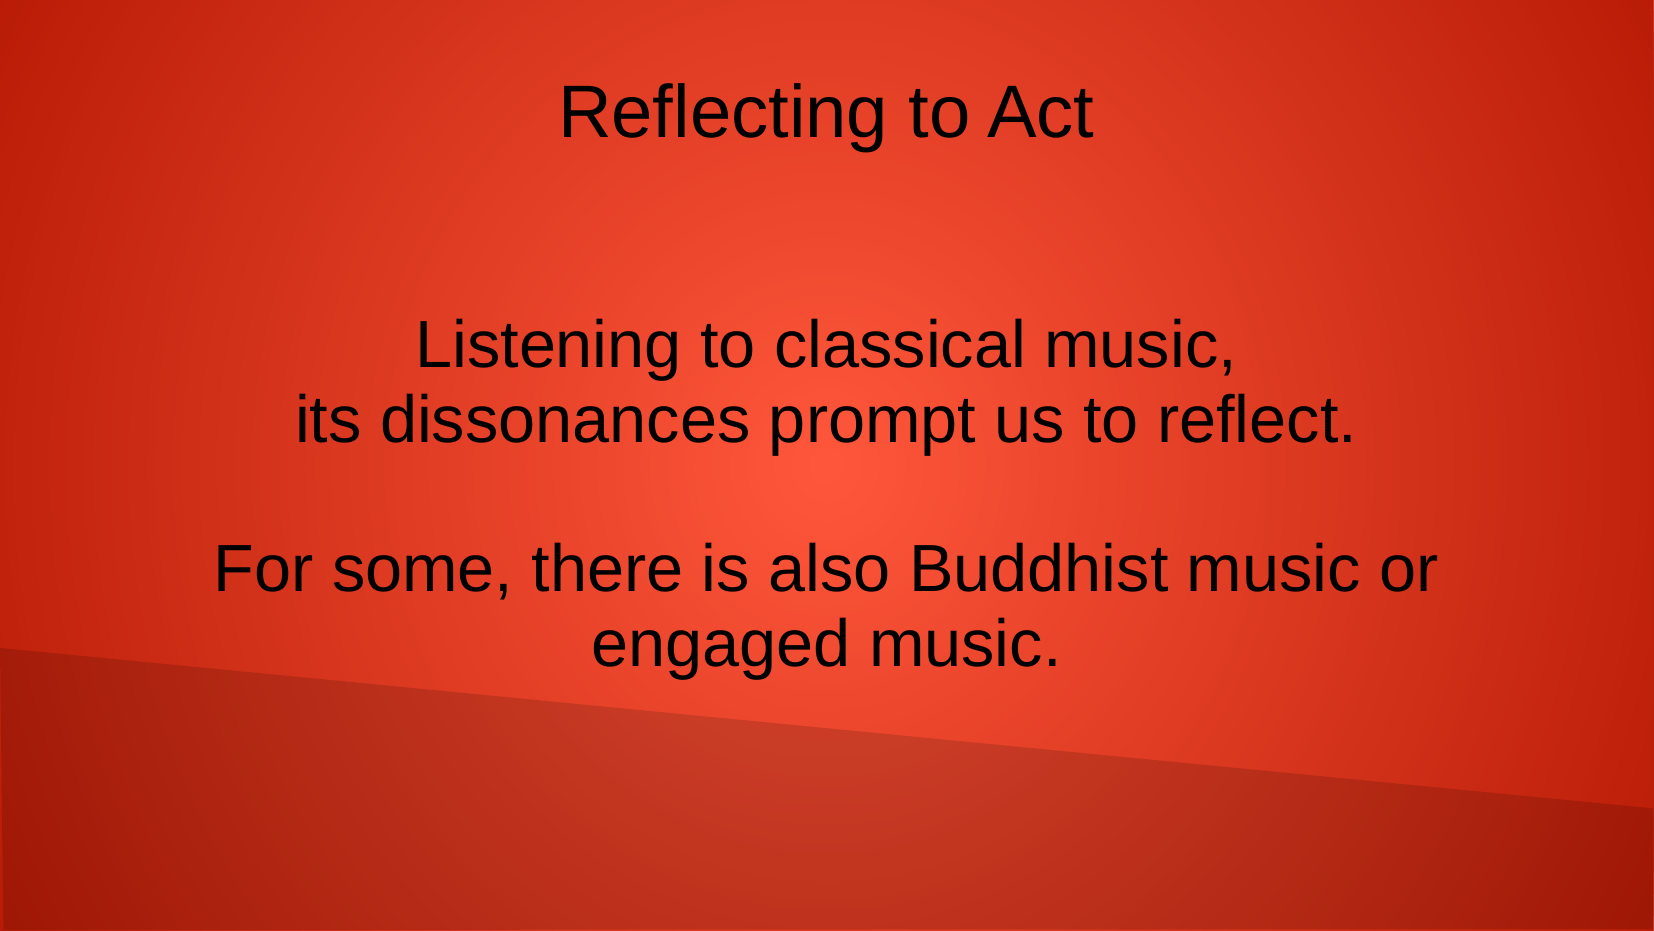

# Reflecting to Act
Listening to classical music,
its dissonances prompt us to reflect.
For some, there is also Buddhist music or engaged music.